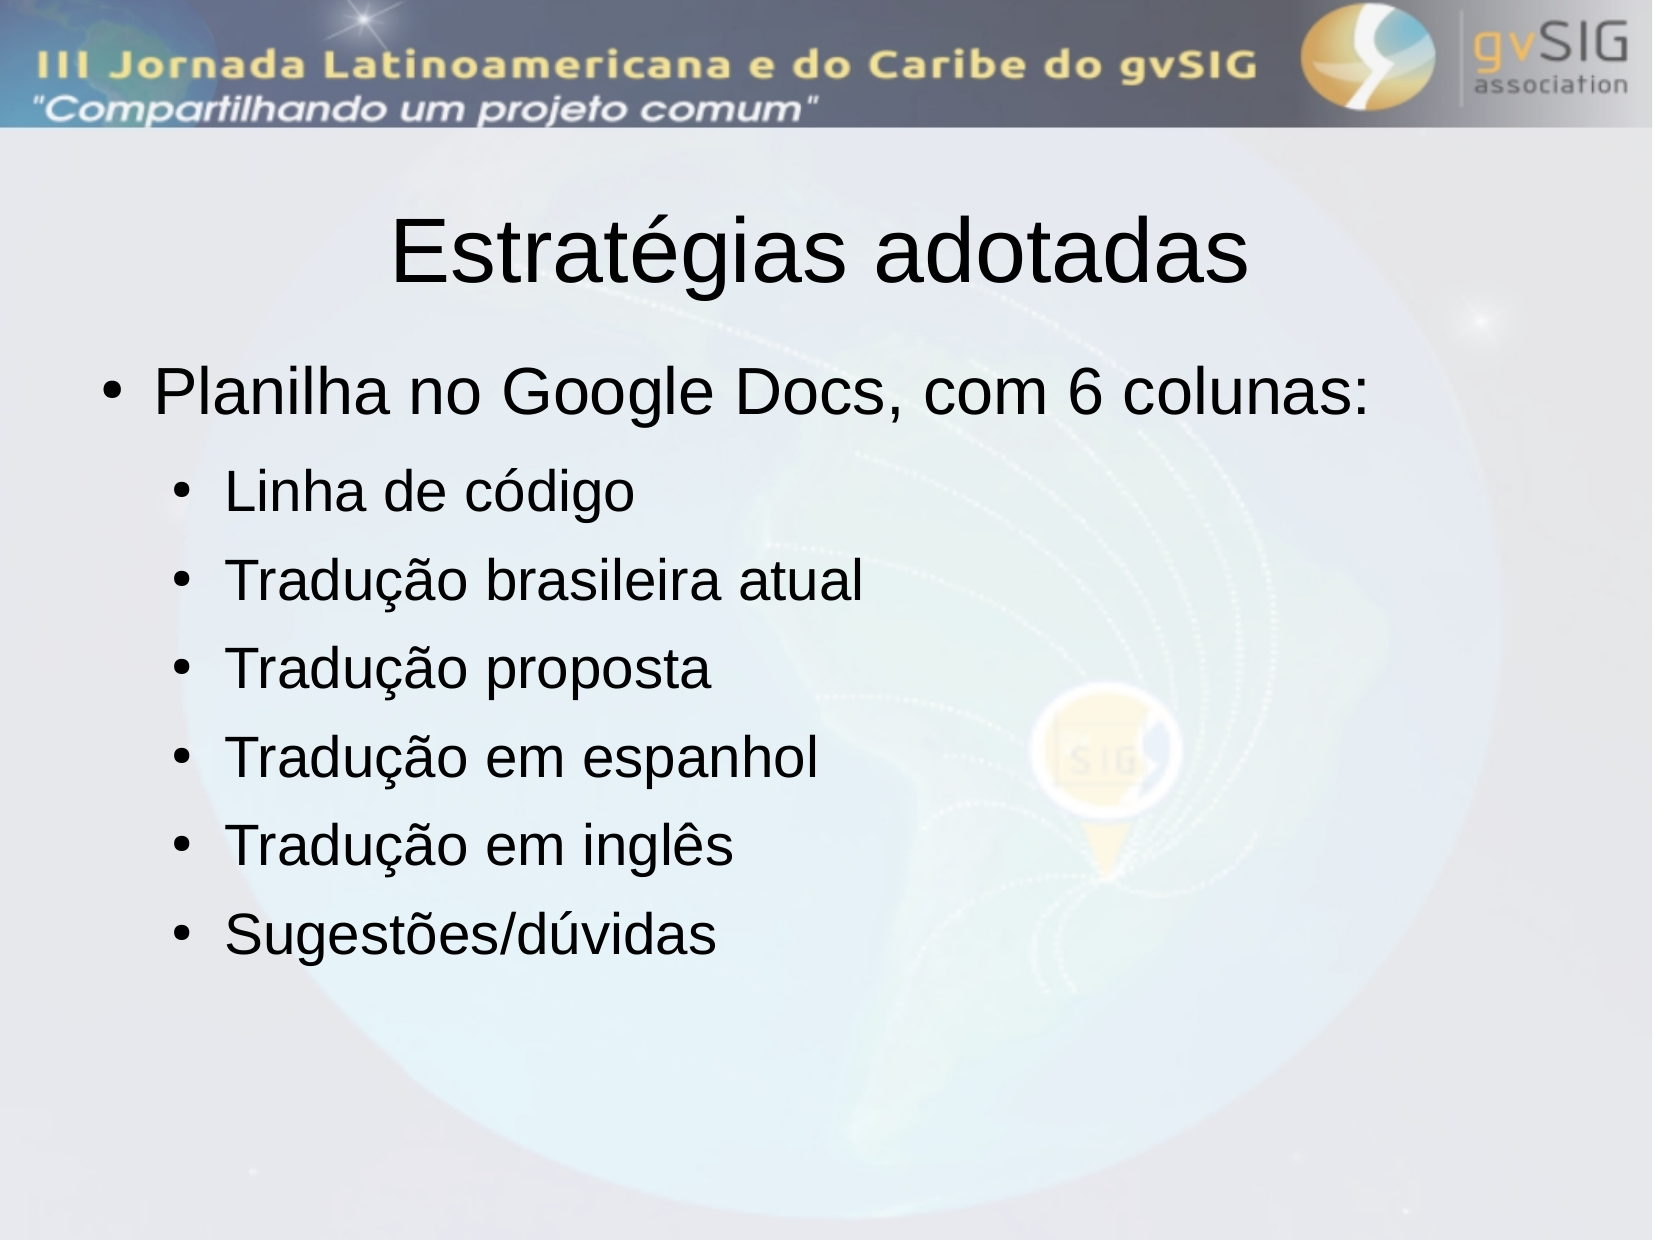

# Estratégias adotadas
Planilha no Google Docs, com 6 colunas:
Linha de código
Tradução brasileira atual
Tradução proposta
Tradução em espanhol
Tradução em inglês
Sugestões/dúvidas